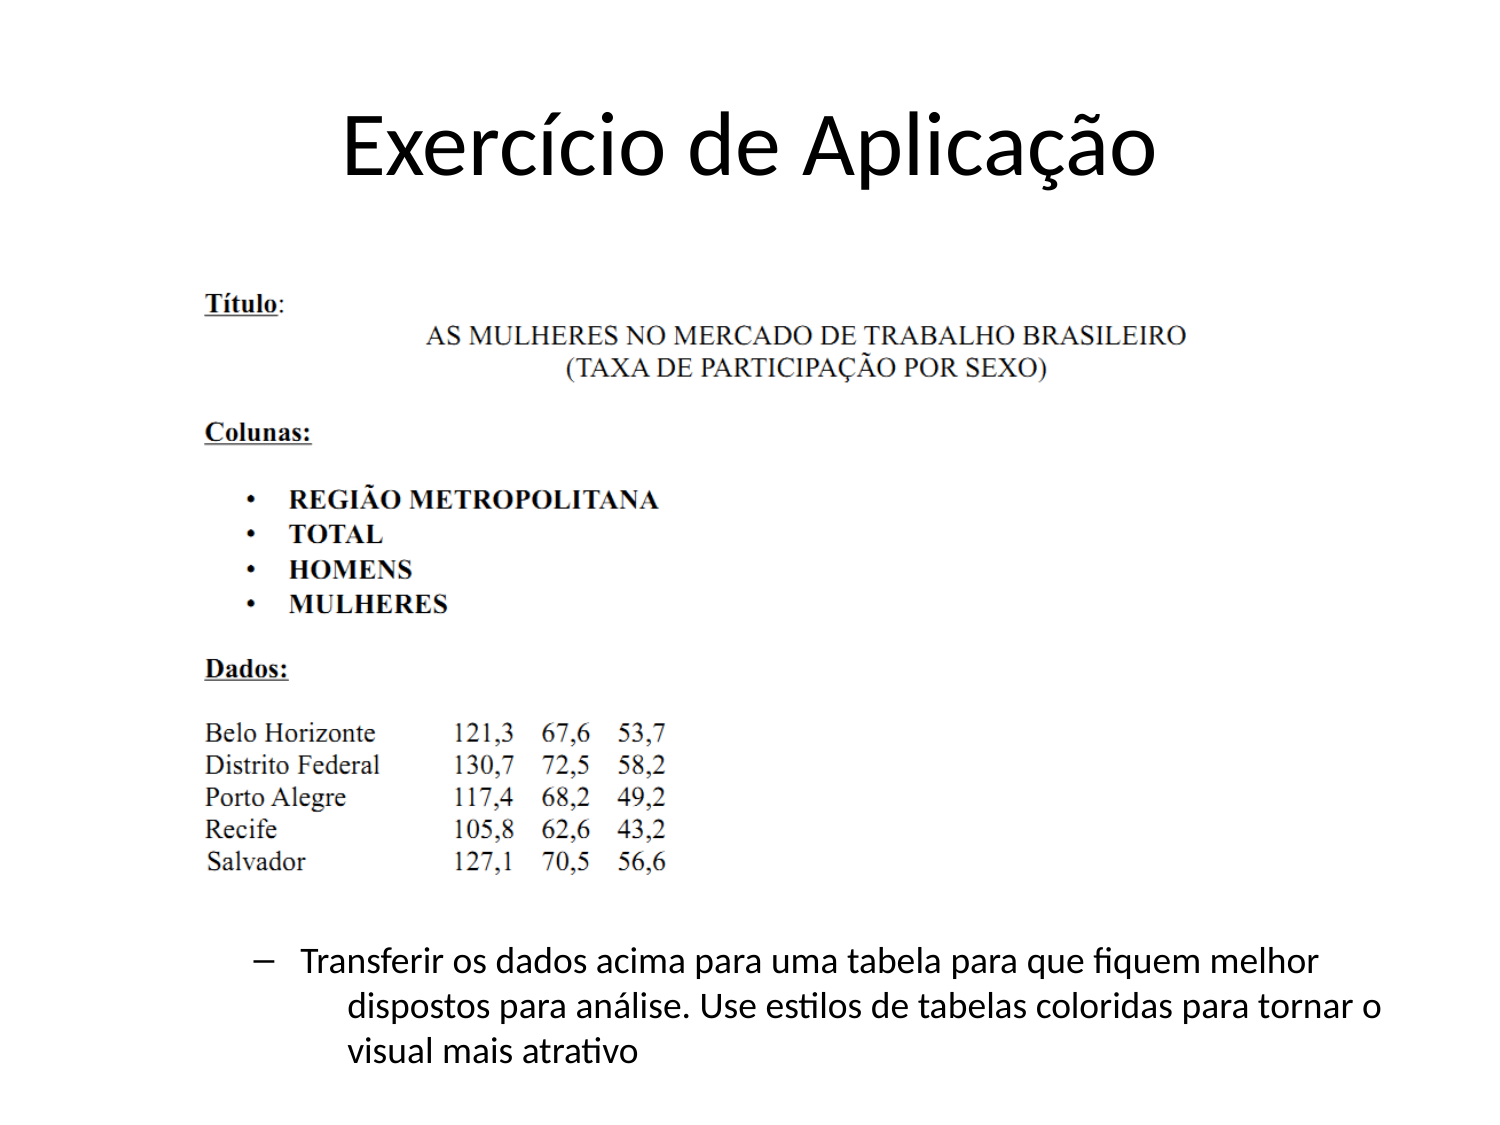

# Exercício de Aplicação
Transferir os dados acima para uma tabela para que fiquem melhor dispostos para análise. Use estilos de tabelas coloridas para tornar o visual mais atrativo